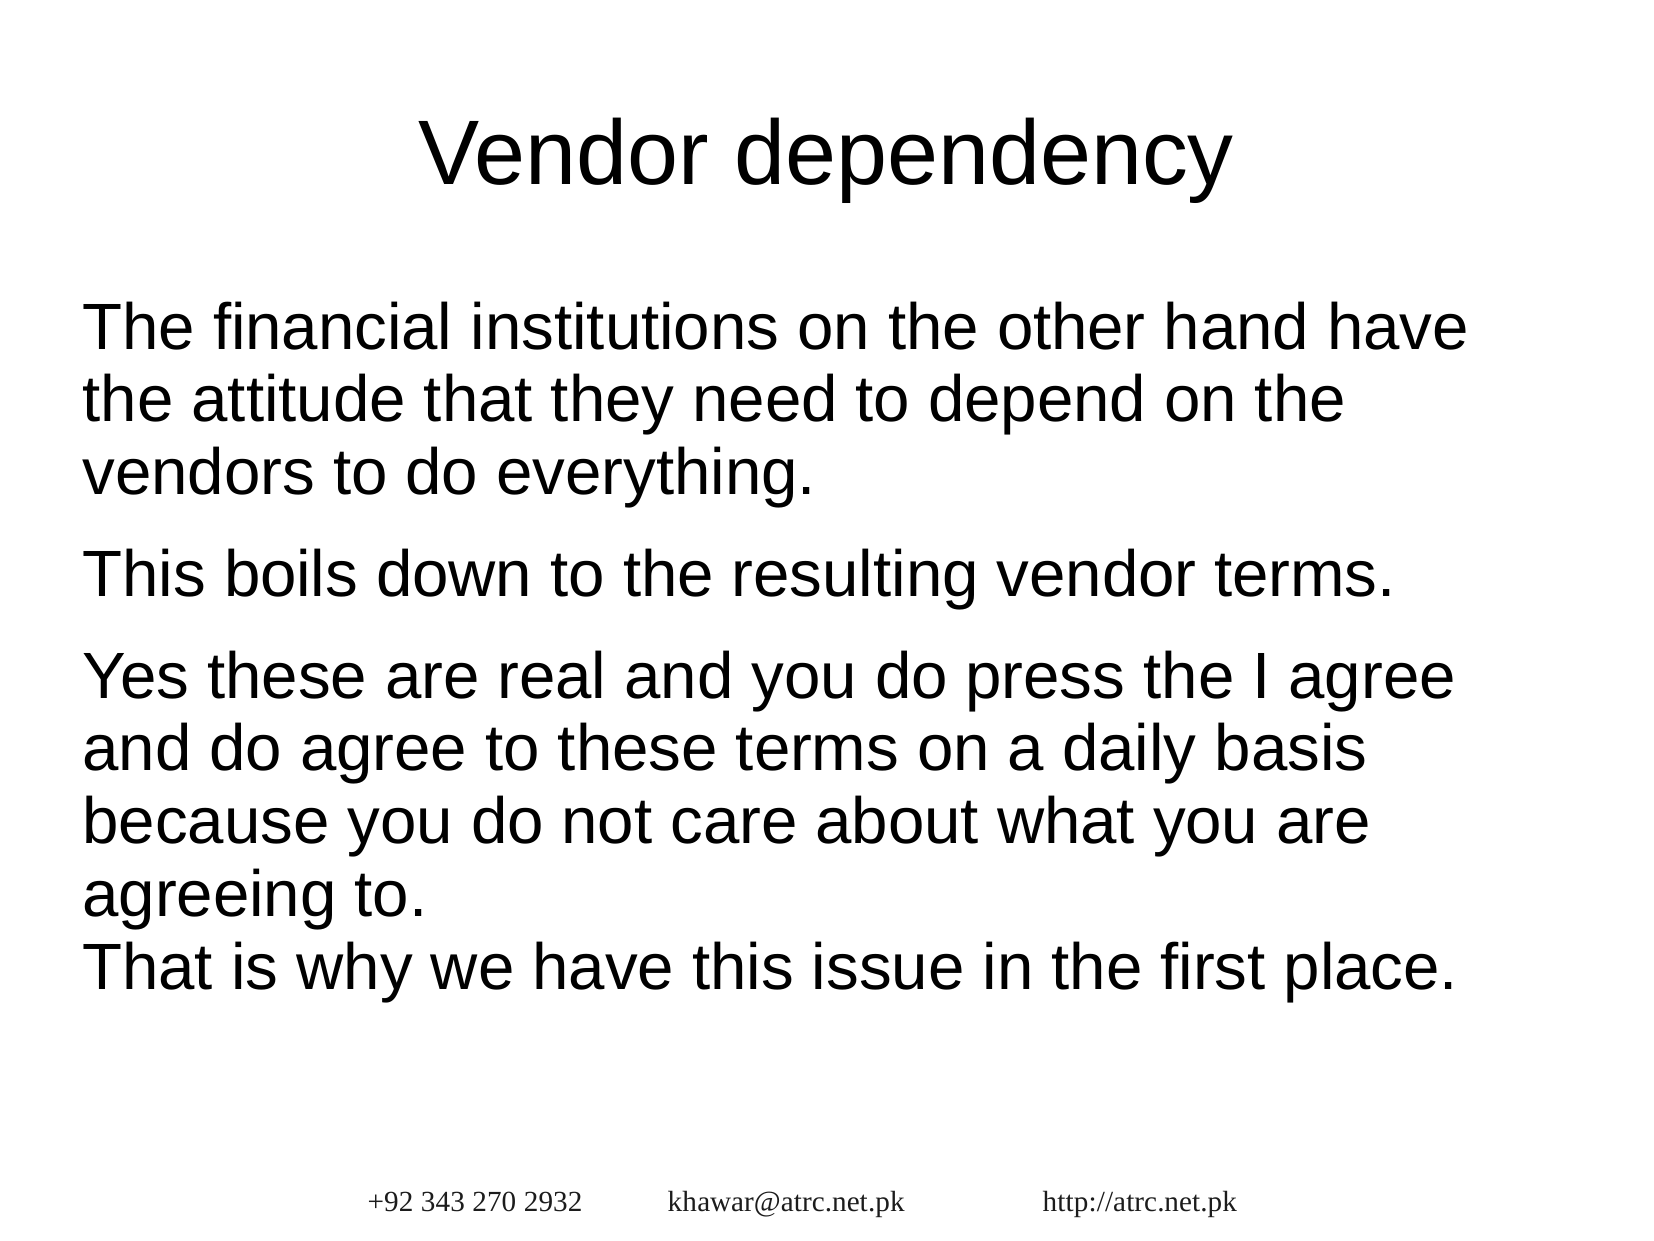

# Vendor dependency
The financial institutions on the other hand have the attitude that they need to depend on the vendors to do everything.
This boils down to the resulting vendor terms.
Yes these are real and you do press the I agree and do agree to these terms on a daily basis because you do not care about what you are agreeing to.
That is why we have this issue in the first place.